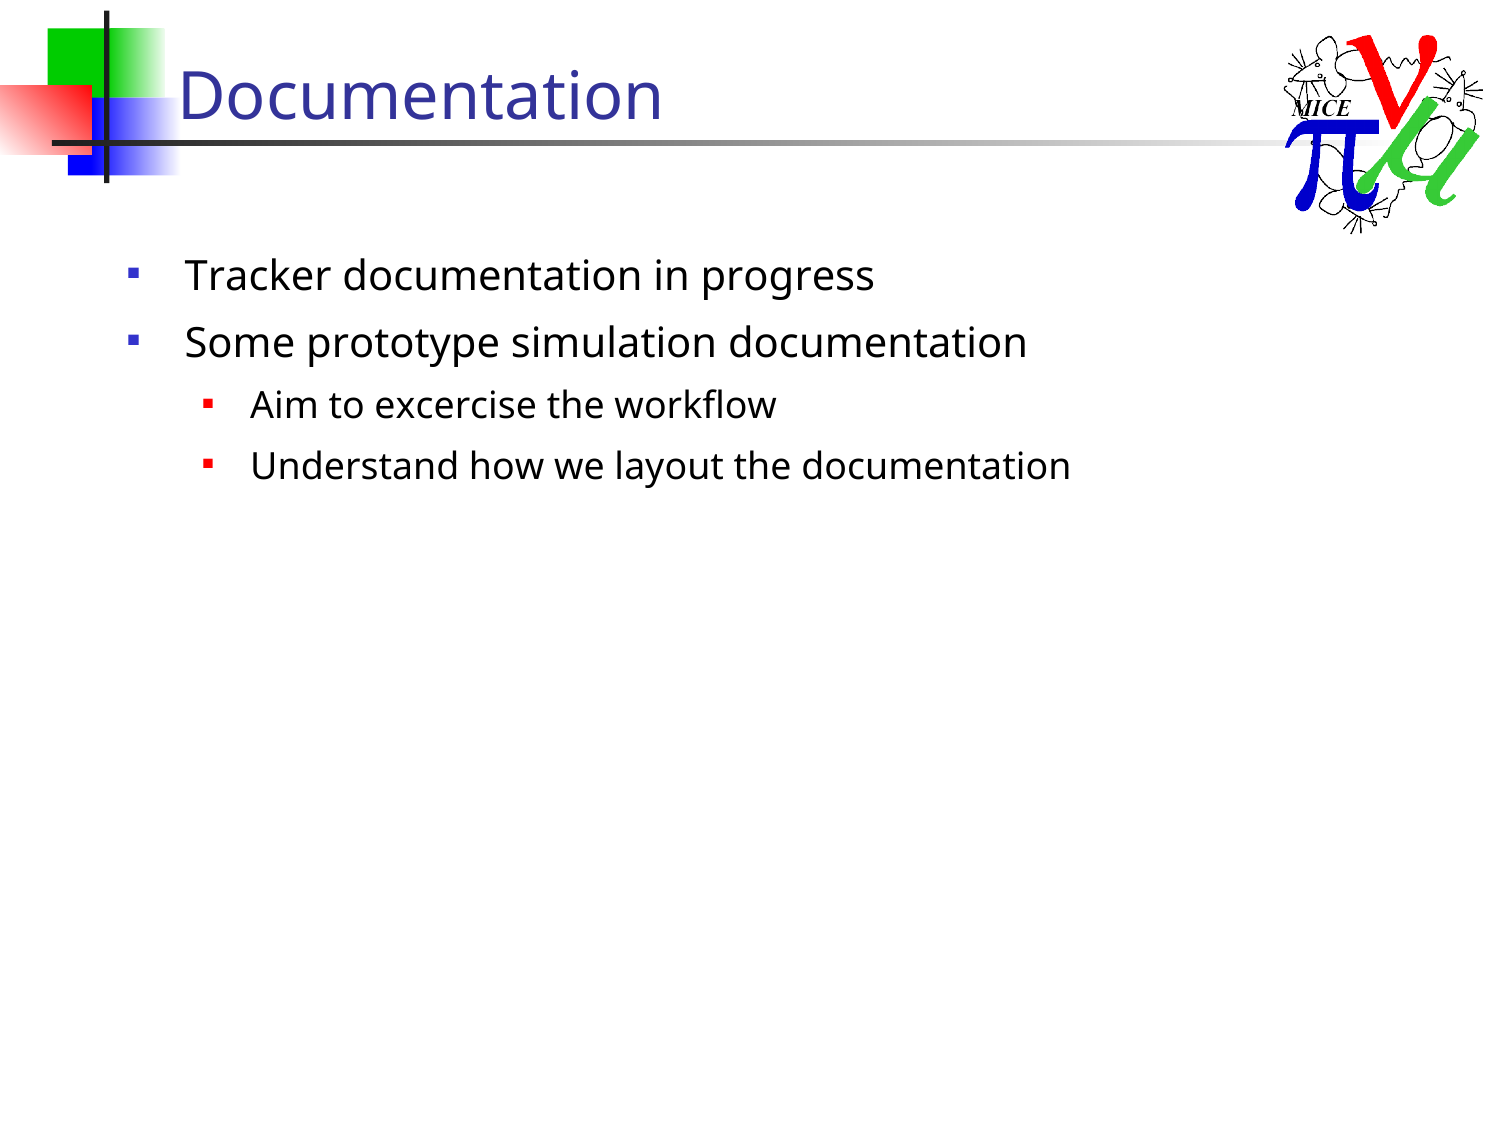

# Documentation
Tracker documentation in progress
Some prototype simulation documentation
Aim to excercise the workflow
Understand how we layout the documentation